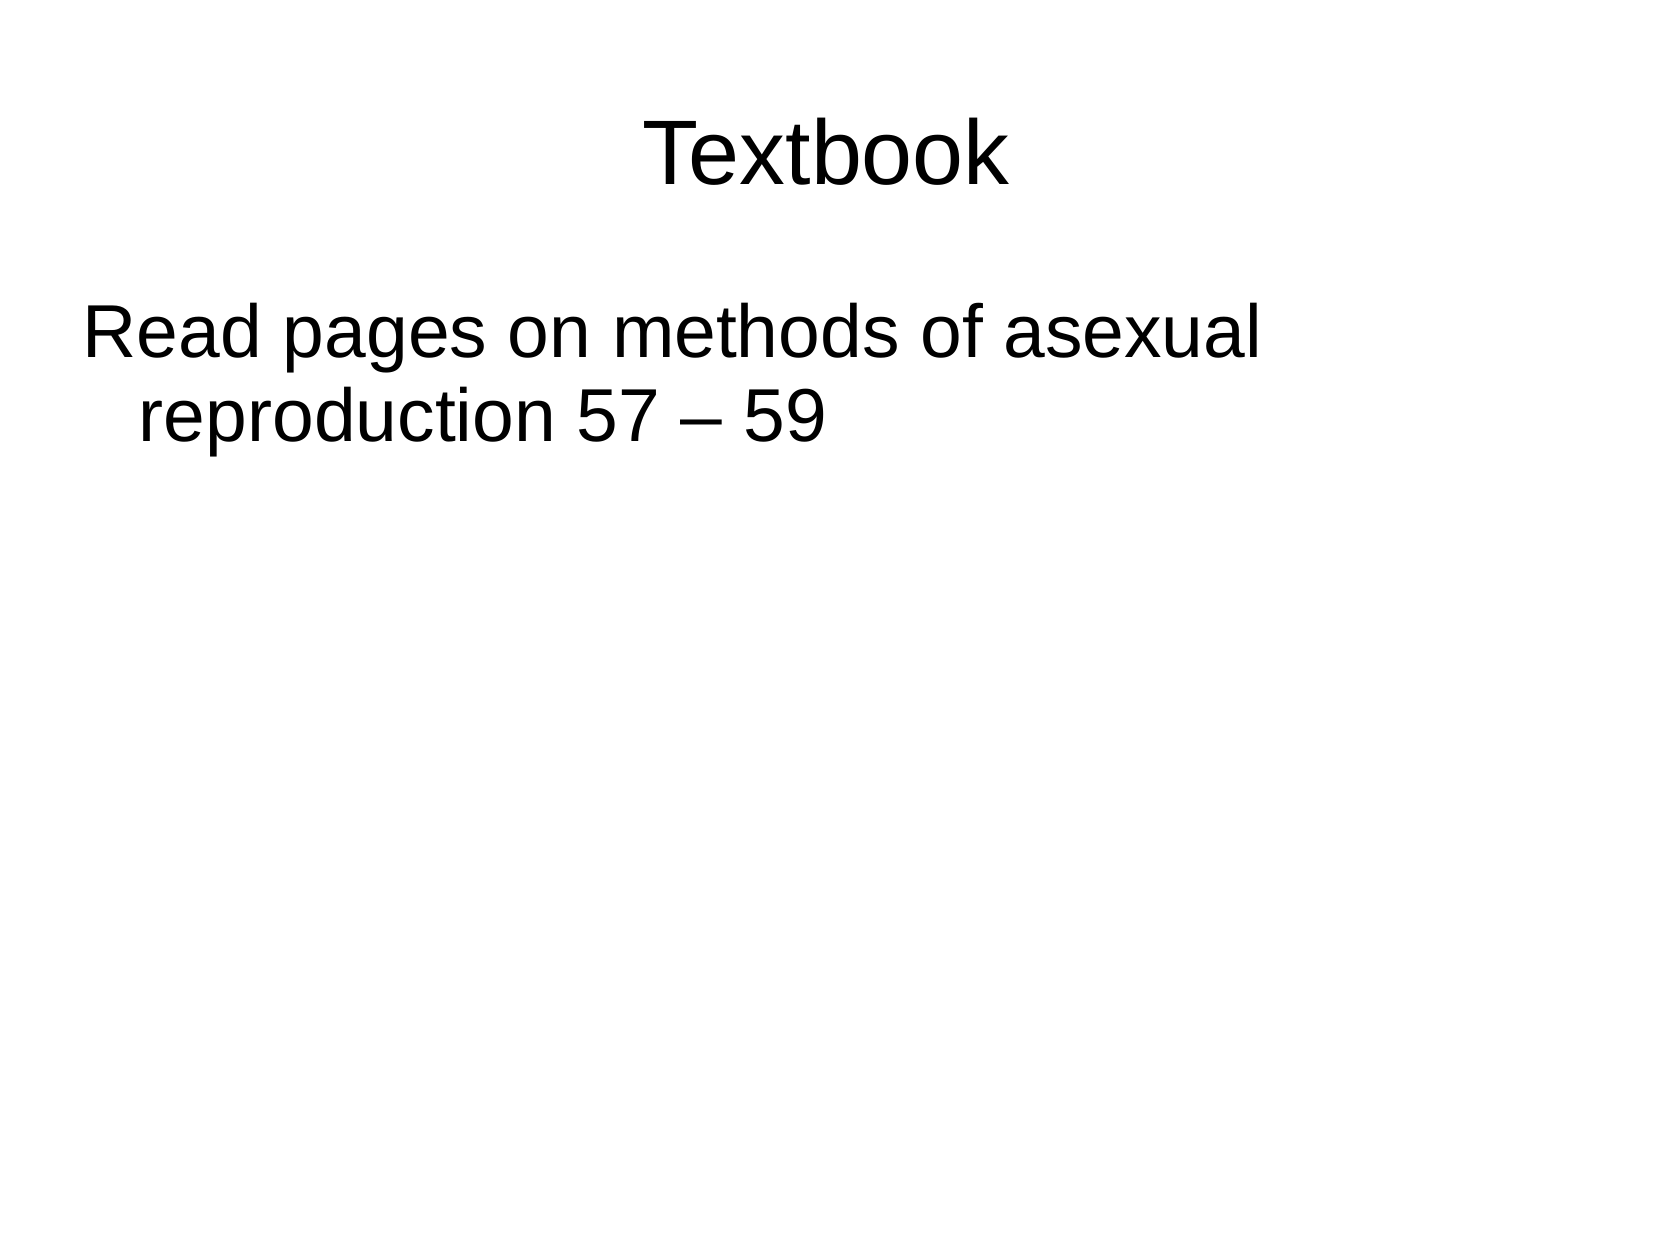

# Textbook
Read pages on methods of asexual reproduction 57 – 59